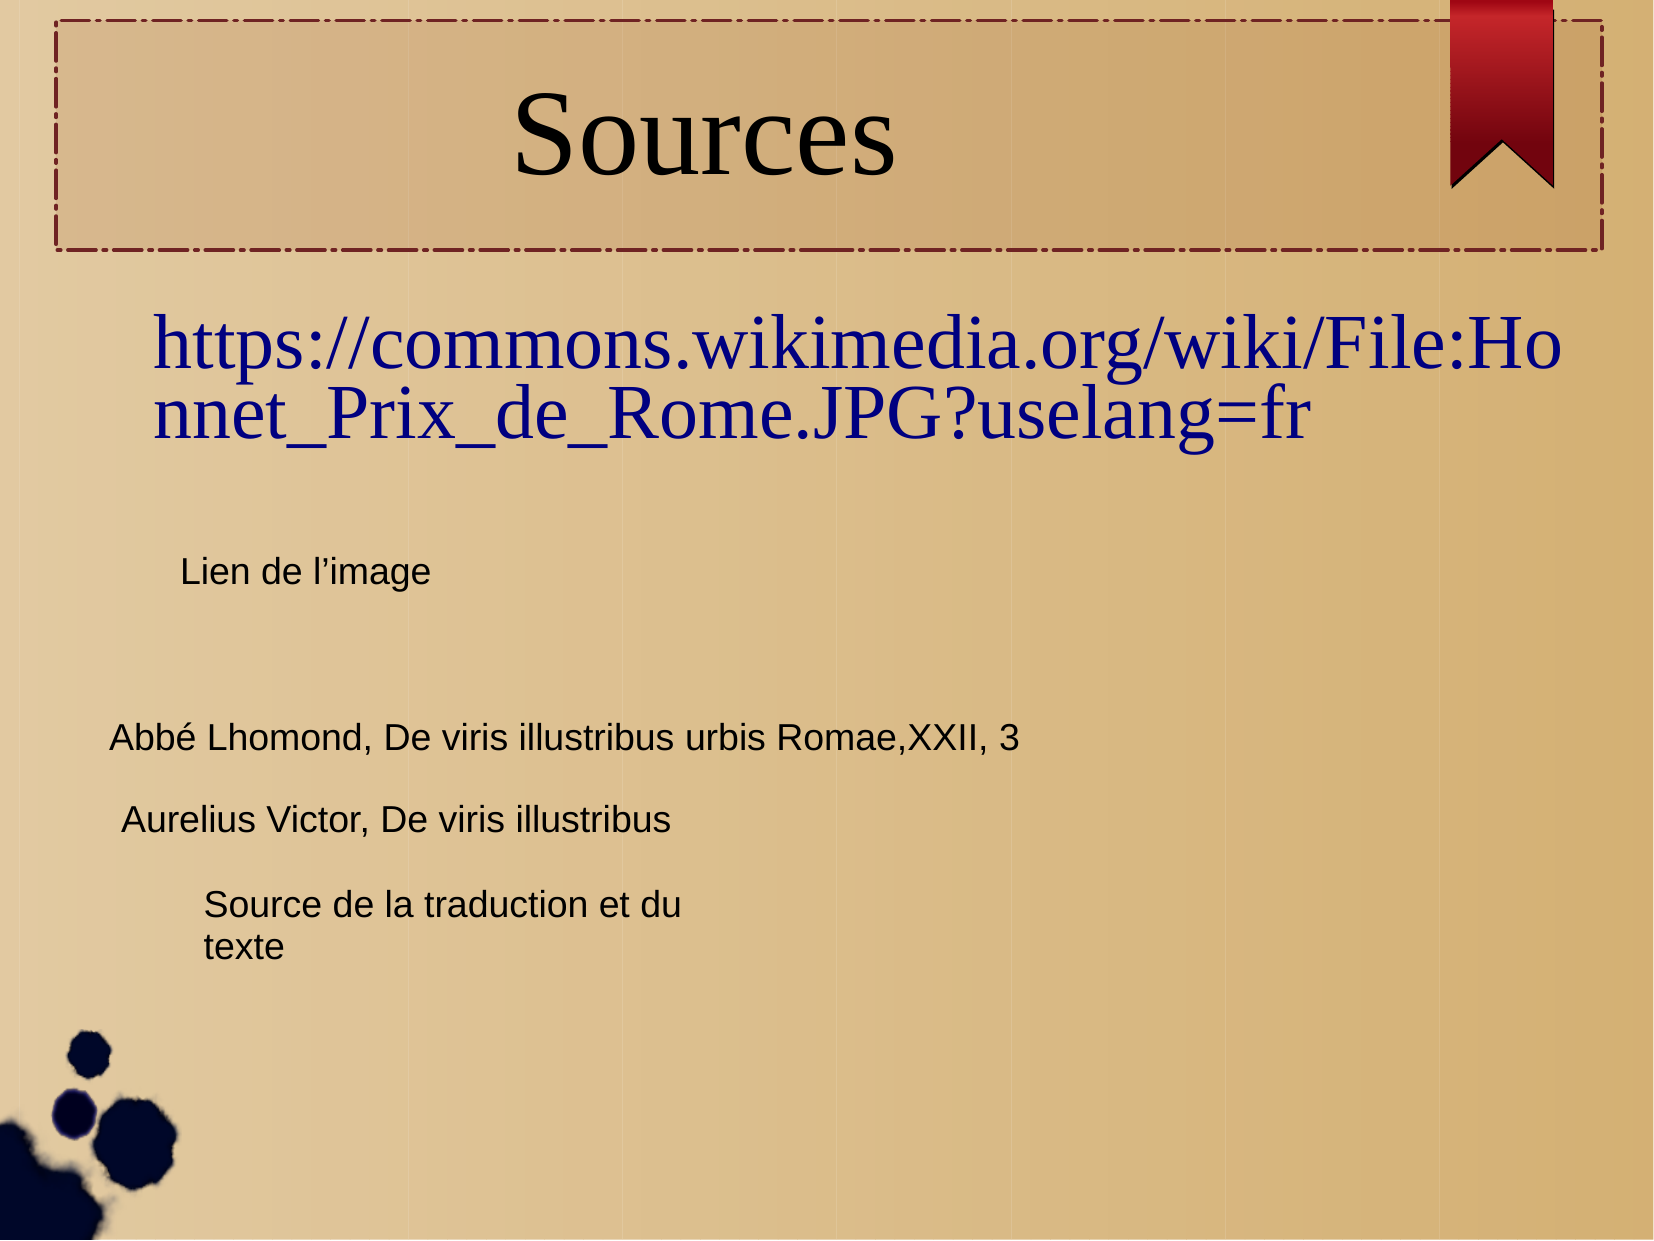

# Sources
https://commons.wikimedia.org/wiki/File:Honnet_Prix_de_Rome.JPG?uselang=fr
Lien de l’image
Abbé Lhomond, De viris illustribus urbis Romae,XXII, 3
Aurelius Victor, De viris illustribus
Source de la traduction et du texte